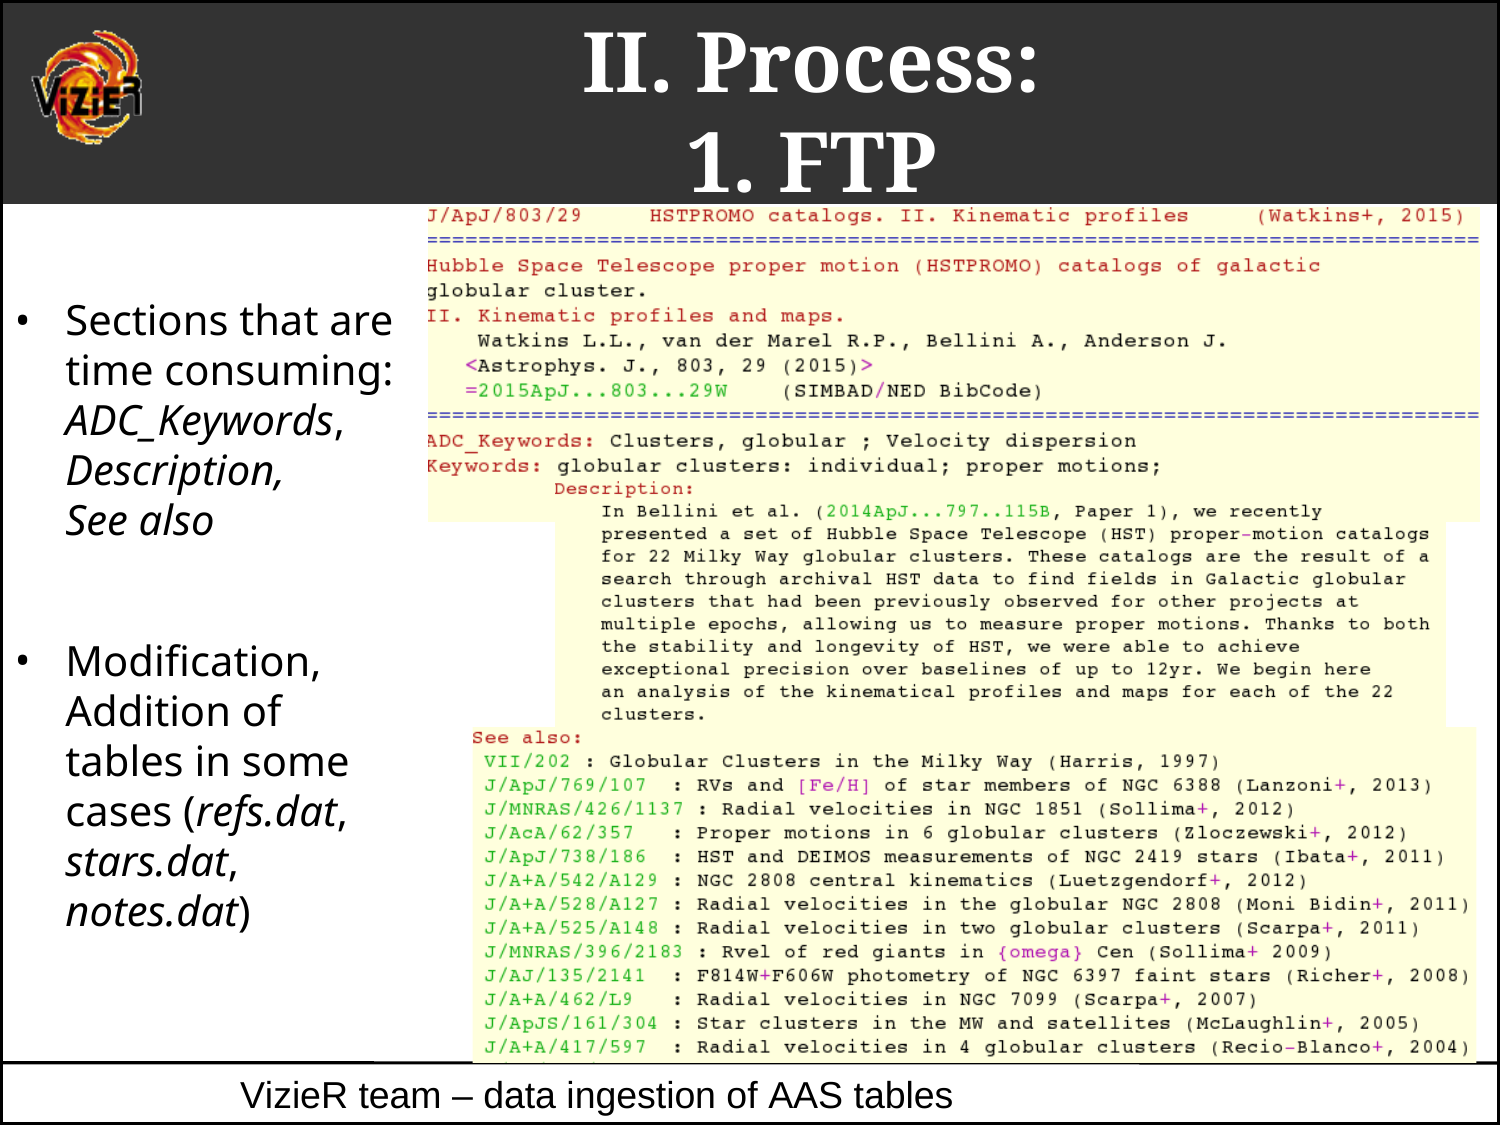

# II. Process: 1. FTP
Sections that are time consuming: ADC_Keywords, Description,
See also
Modification, Addition of tables in some cases (refs.dat, stars.dat, notes.dat)‏